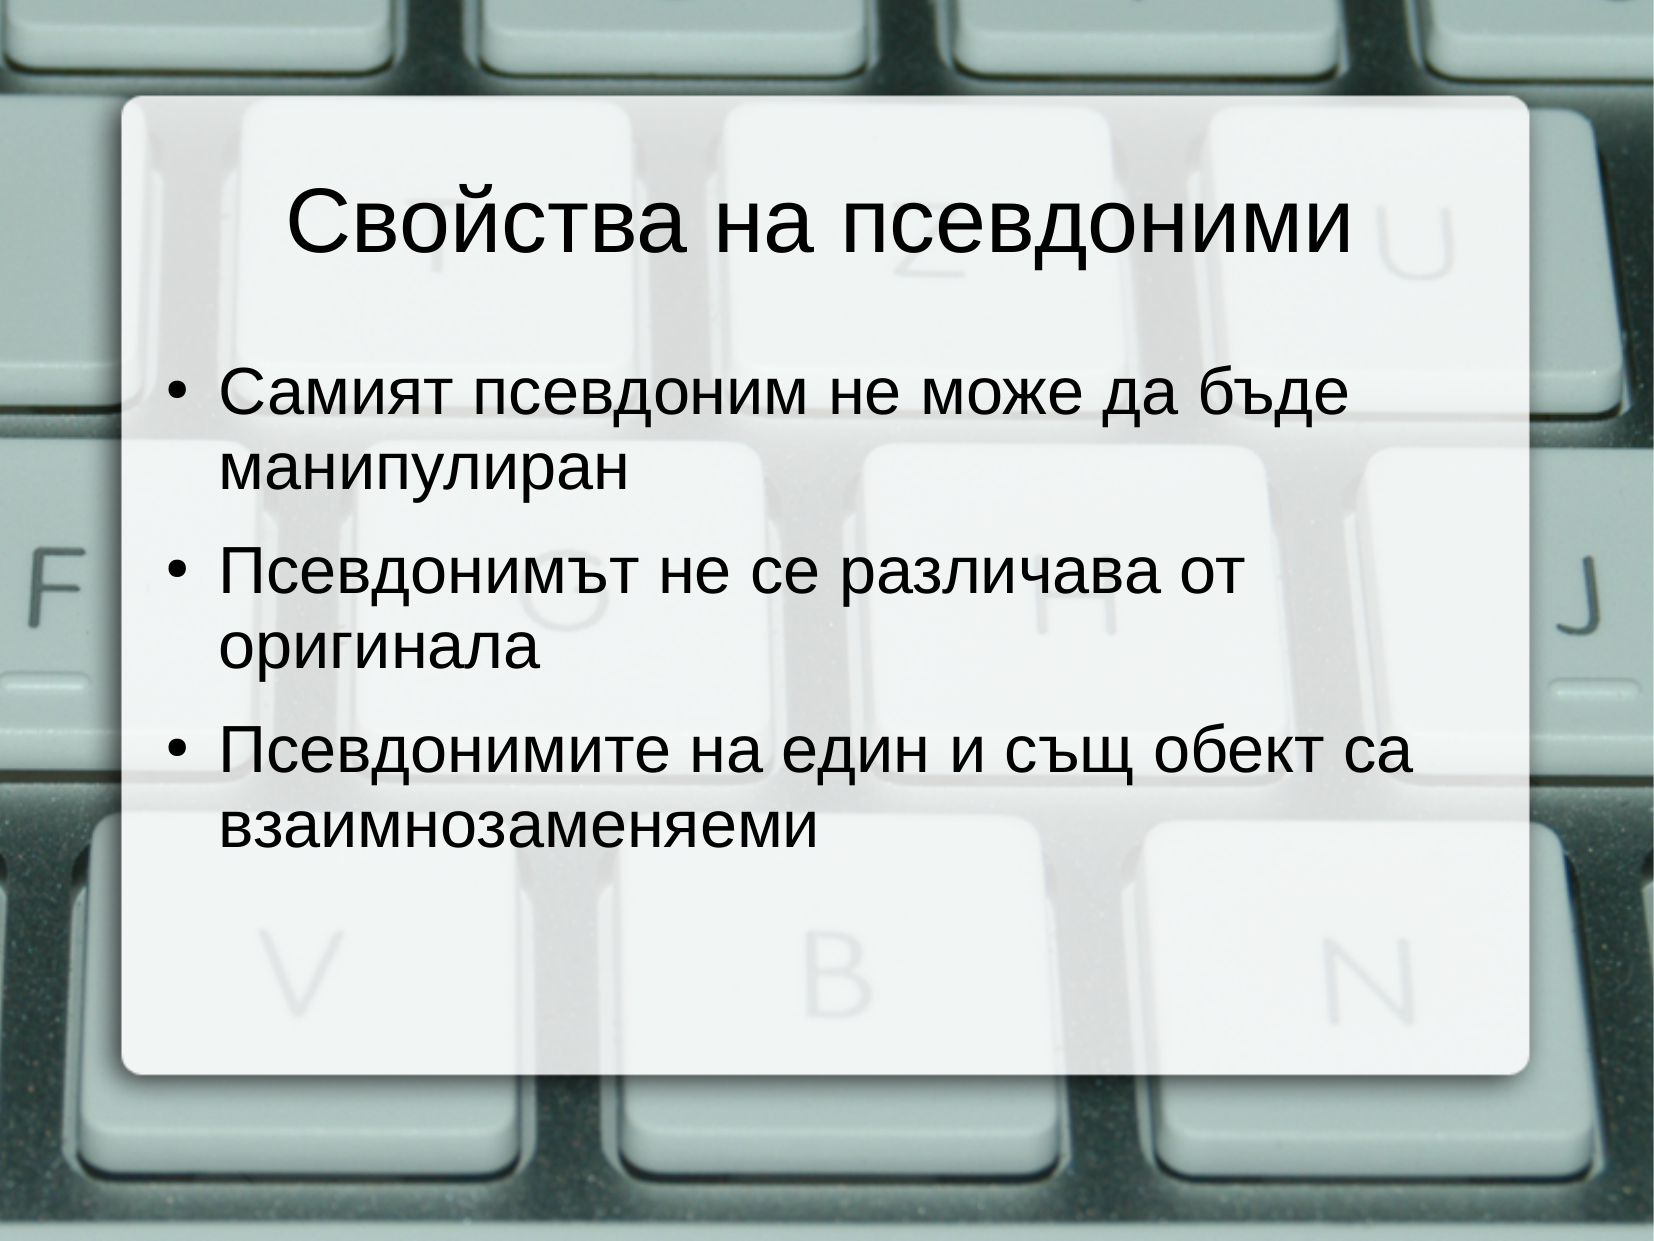

# Свойства на псевдоними
Самият псевдоним не може да бъде манипулиран
Псевдонимът не се различава от оригинала
Псевдонимите на един и същ обект са взаимнозаменяеми